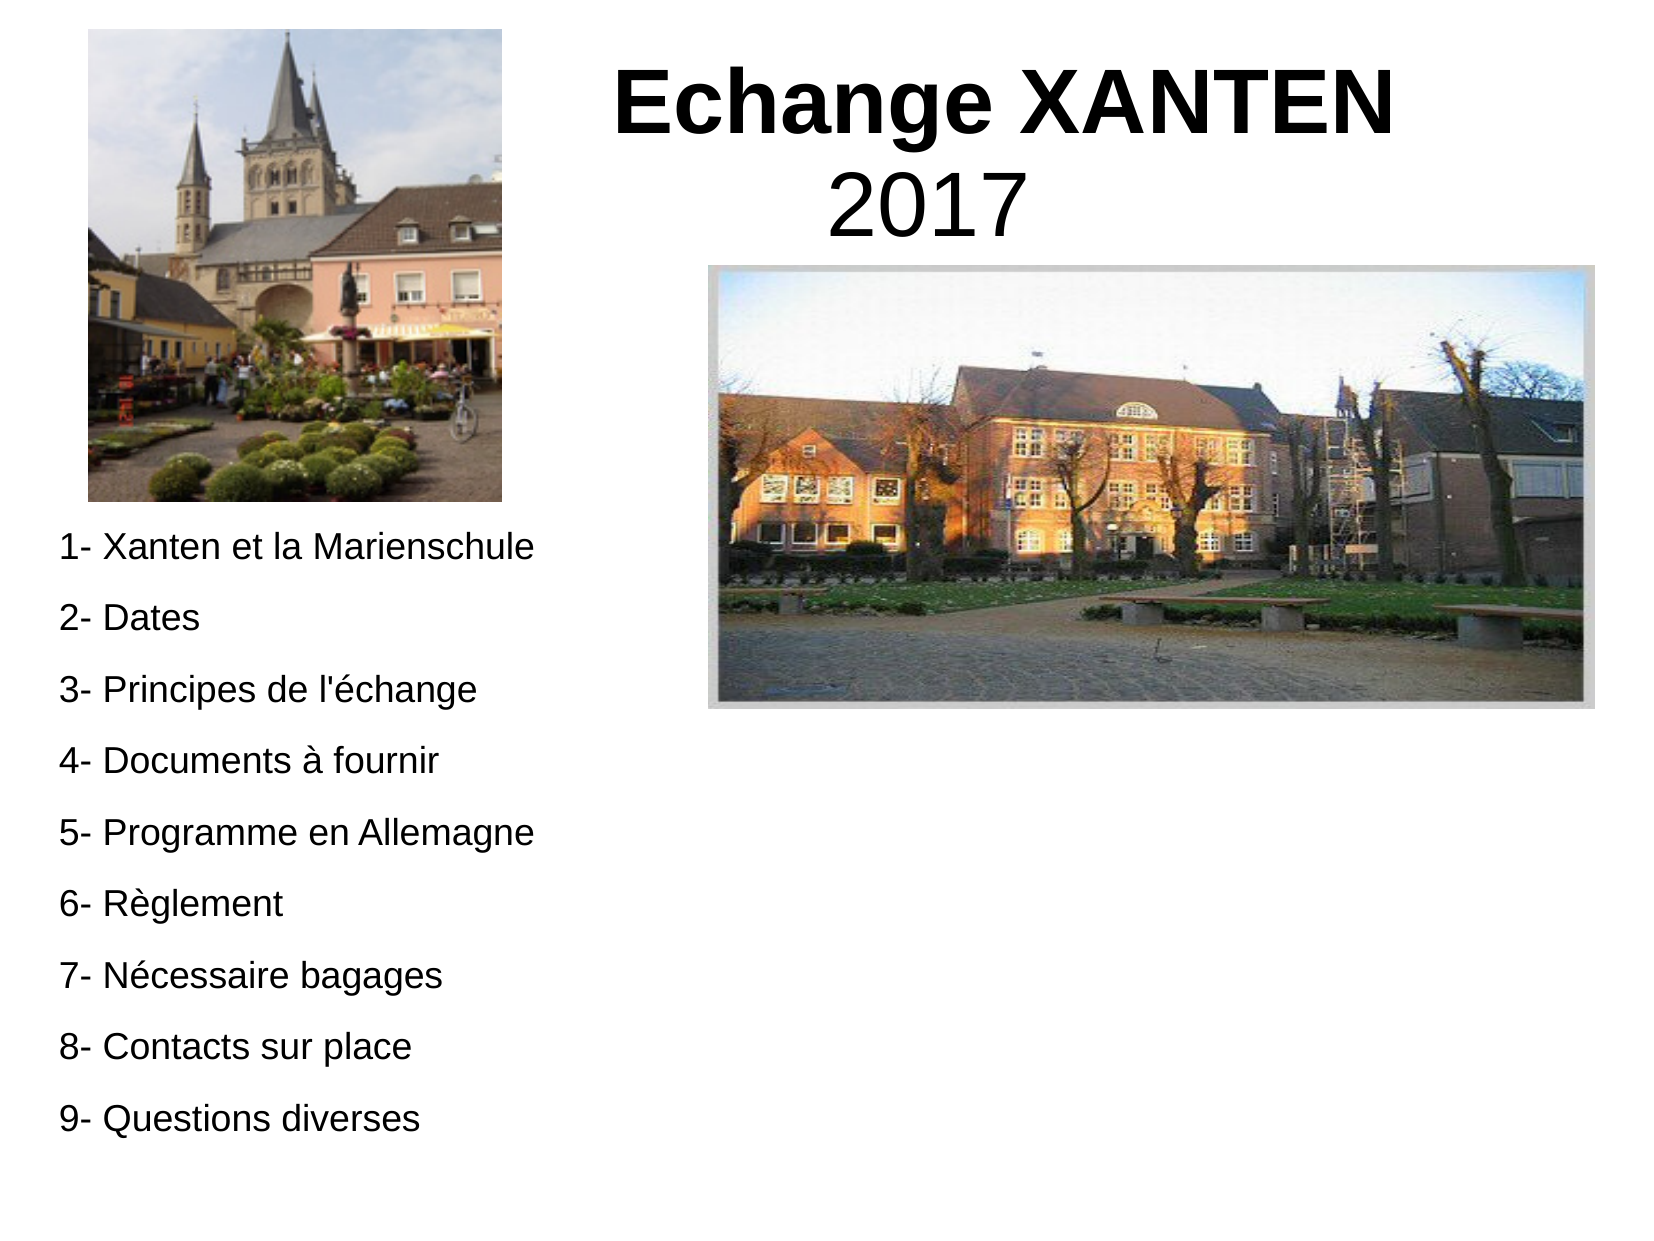

# Echange XANTEN 2017
1- Xanten et la Marienschule
2- Dates
3- Principes de l'échange
4- Documents à fournir
5- Programme en Allemagne
6- Règlement
7- Nécessaire bagages
8- Contacts sur place
9- Questions diverses